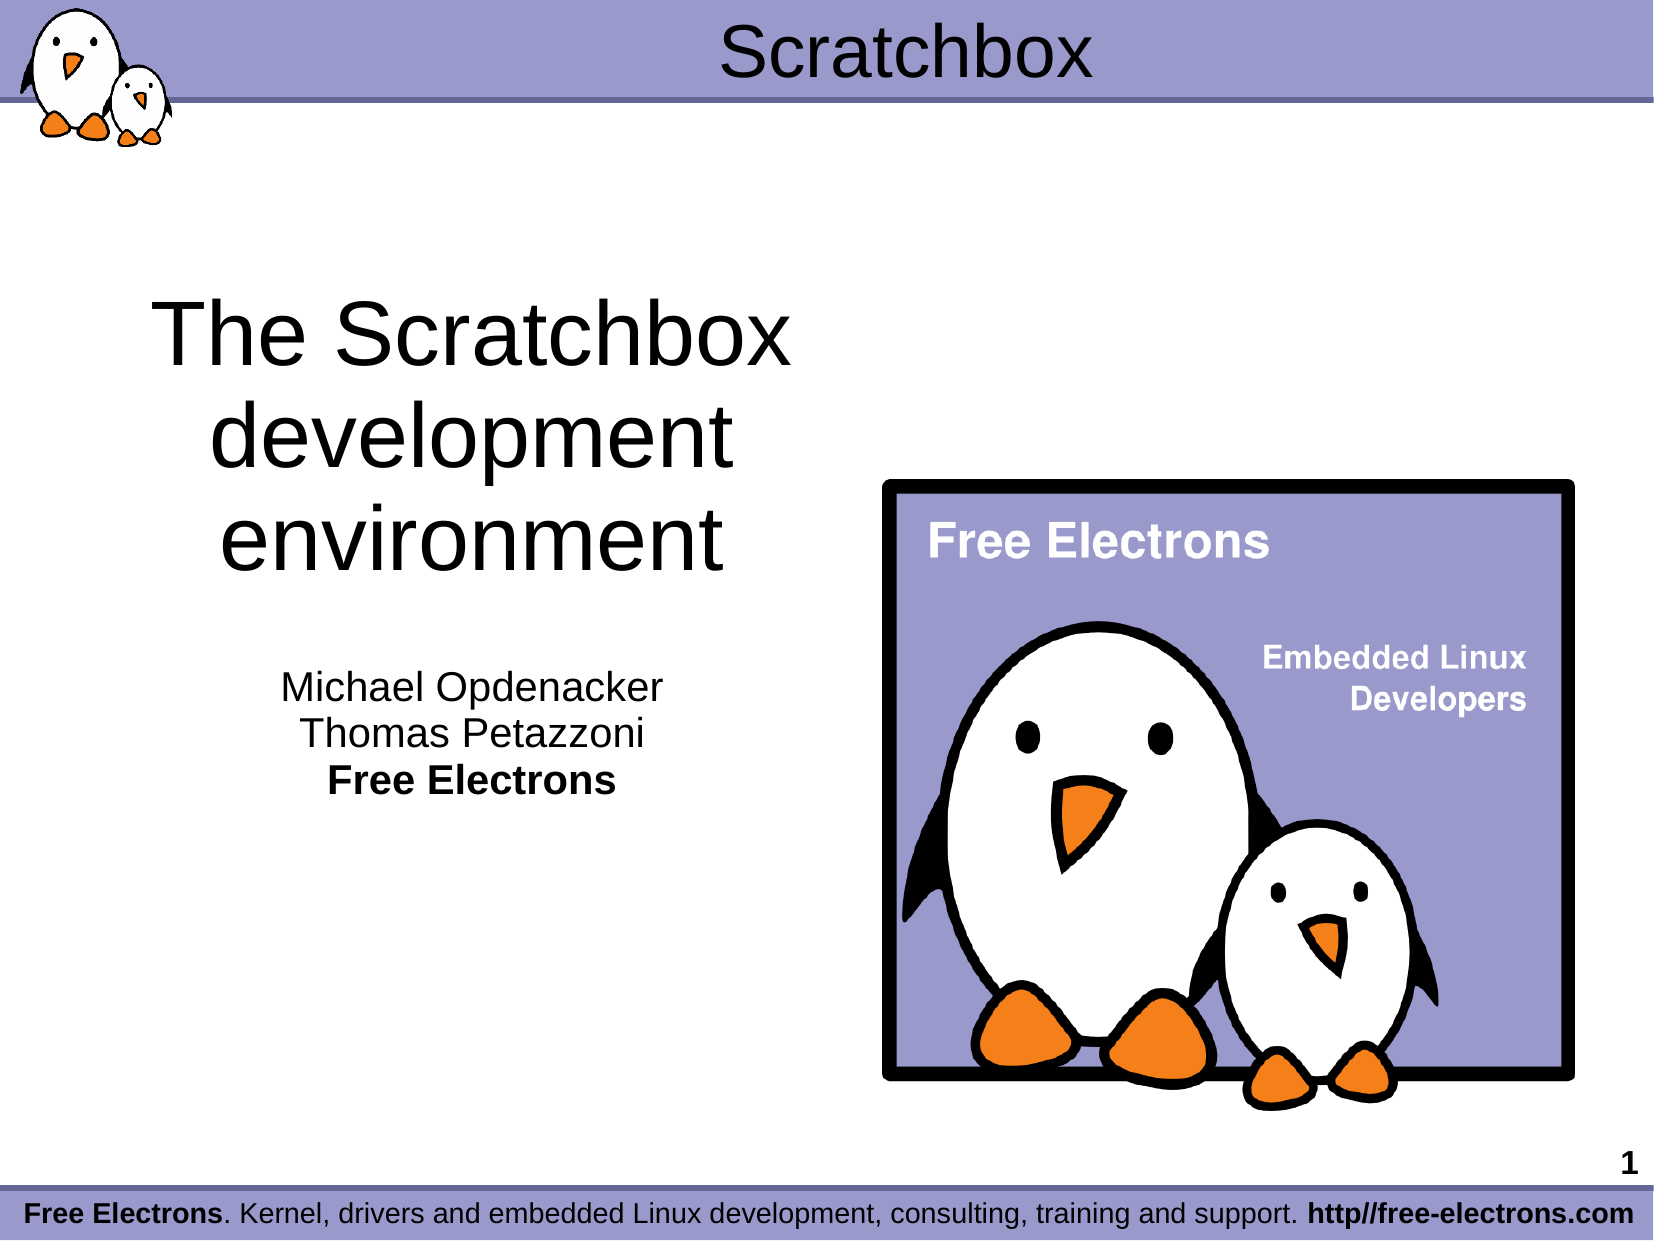

# Scratchbox
The Scratchbox
development environment
Michael Opdenacker
Thomas Petazzoni
Free Electrons